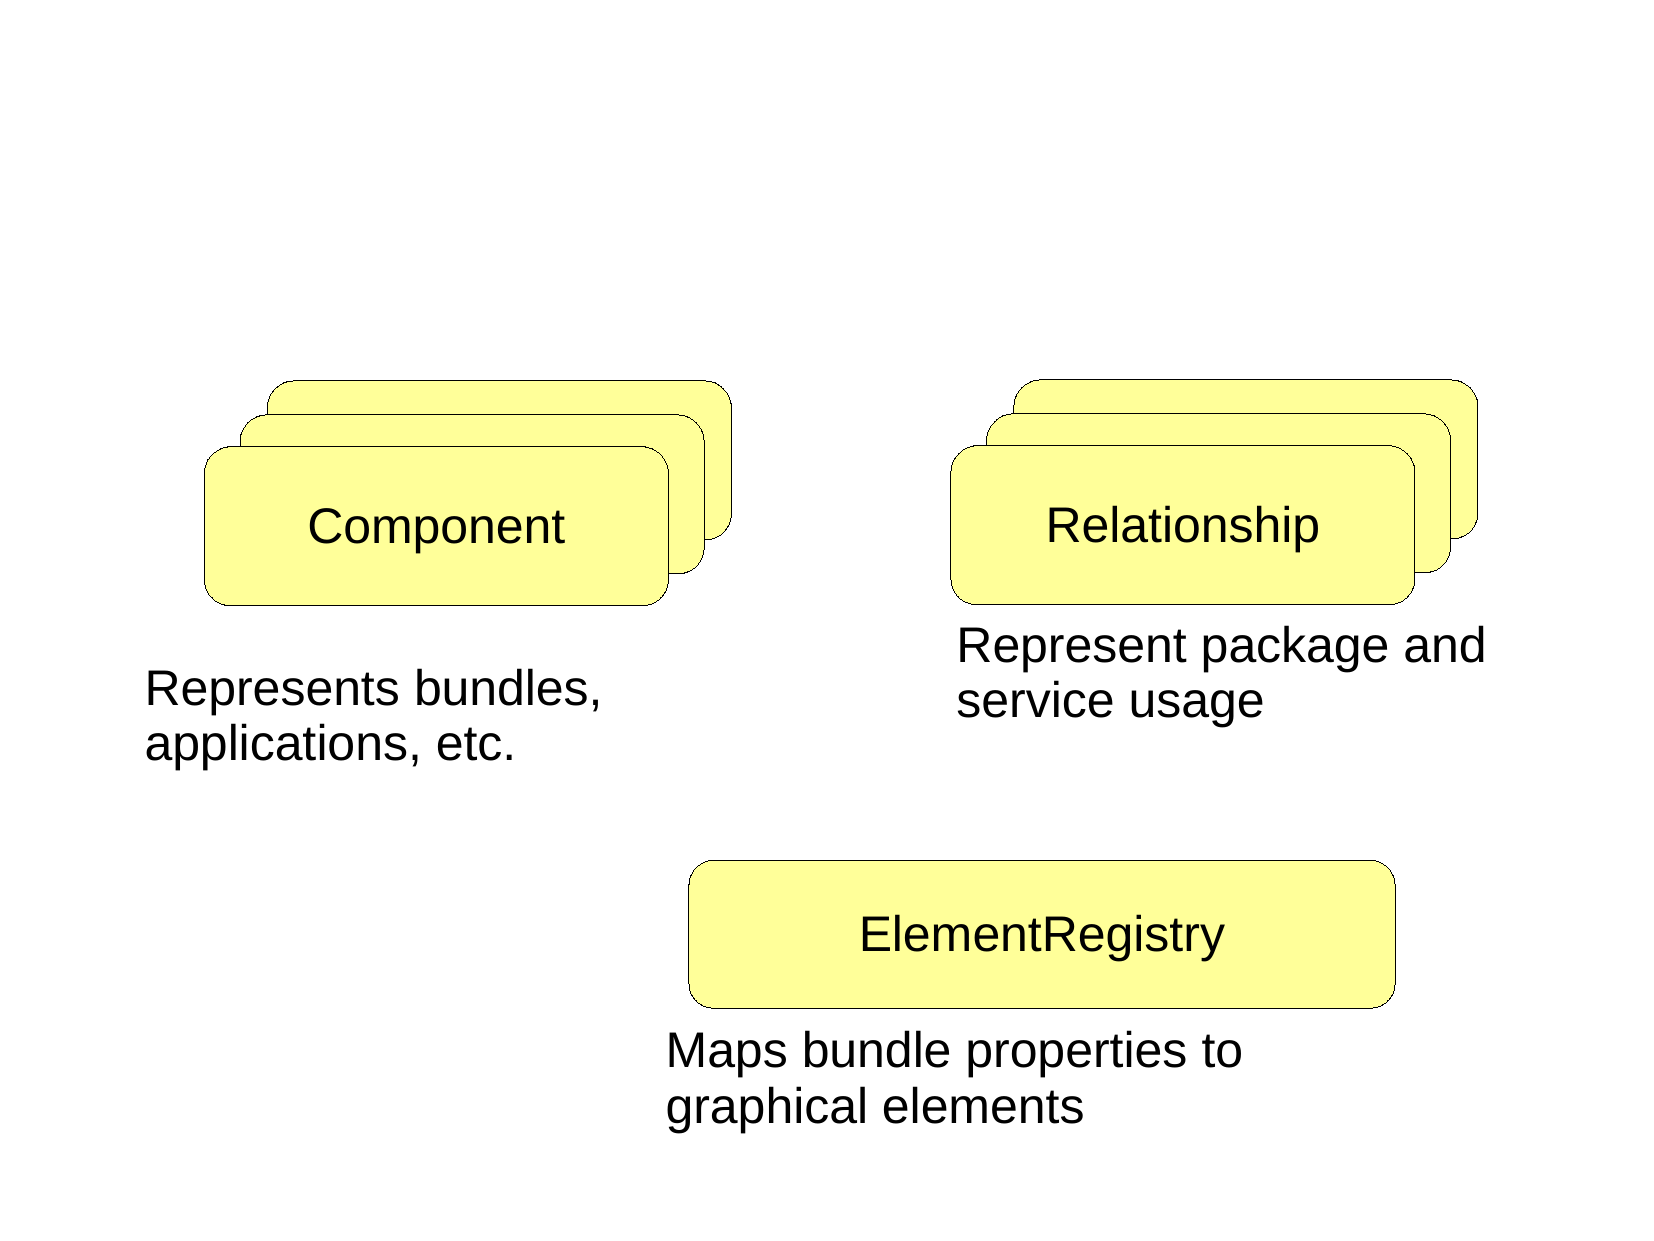

#
Component
Component
Relationship
Component
Component
Component
Represent package and service usage
Represents bundles, applications, etc.
ElementRegistry
Maps bundle properties to graphical elements